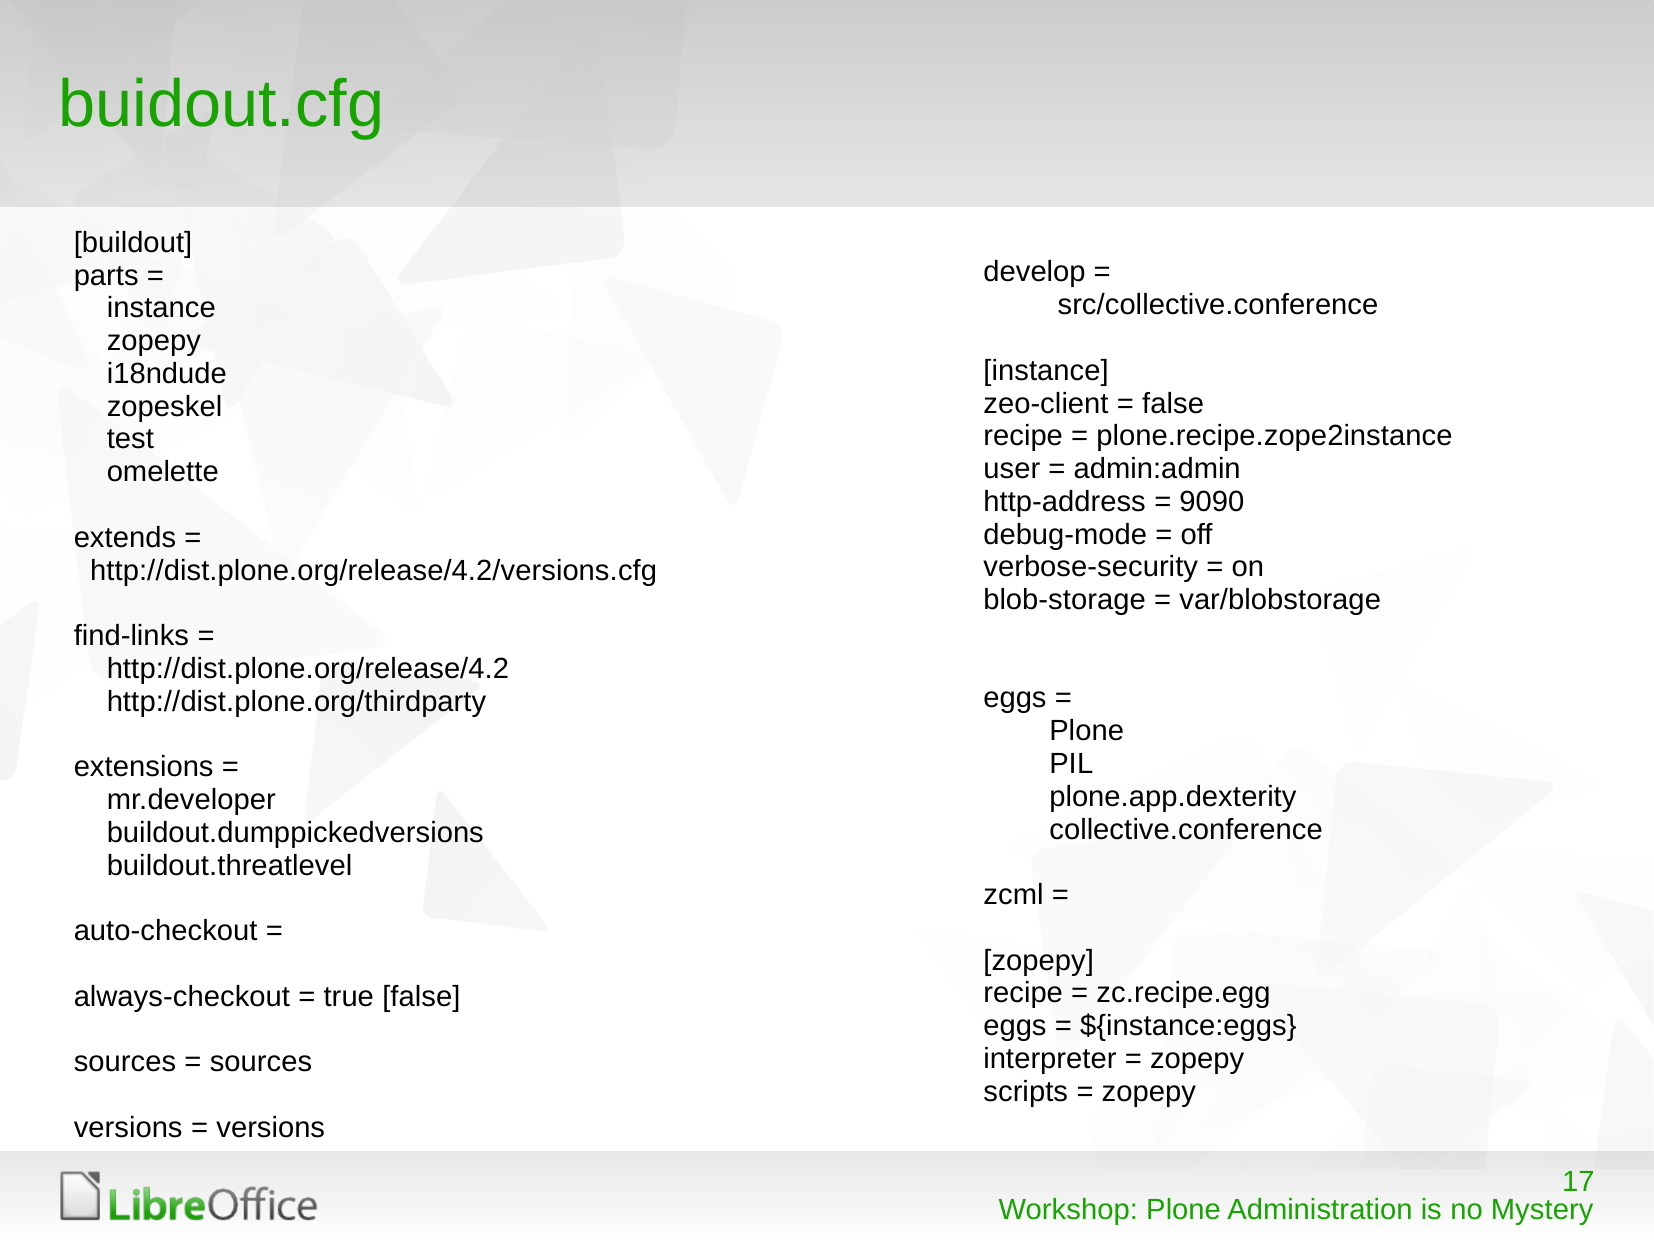

# buidout.cfg
[buildout]
parts =
 instance
 zopepy
 i18ndude
 zopeskel
 test
 omelette
extends =
 http://dist.plone.org/release/4.2/versions.cfg
find-links =
 http://dist.plone.org/release/4.2
 http://dist.plone.org/thirdparty
extensions =
 mr.developer
 buildout.dumppickedversions
 buildout.threatlevel
auto-checkout =
always-checkout = true [false]
sources = sources
versions = versions
develop =
 src/collective.conference
[instance]
zeo-client = false
recipe = plone.recipe.zope2instance
user = admin:admin
http-address = 9090
debug-mode = off
verbose-security = on
blob-storage = var/blobstorage
eggs =
 Plone
 PIL
 plone.app.dexterity
 collective.conference
zcml =
[zopepy]
recipe = zc.recipe.egg
eggs = ${instance:eggs}
interpreter = zopepy
scripts = zopepy
17
Workshop: Plone Administration is no Mystery